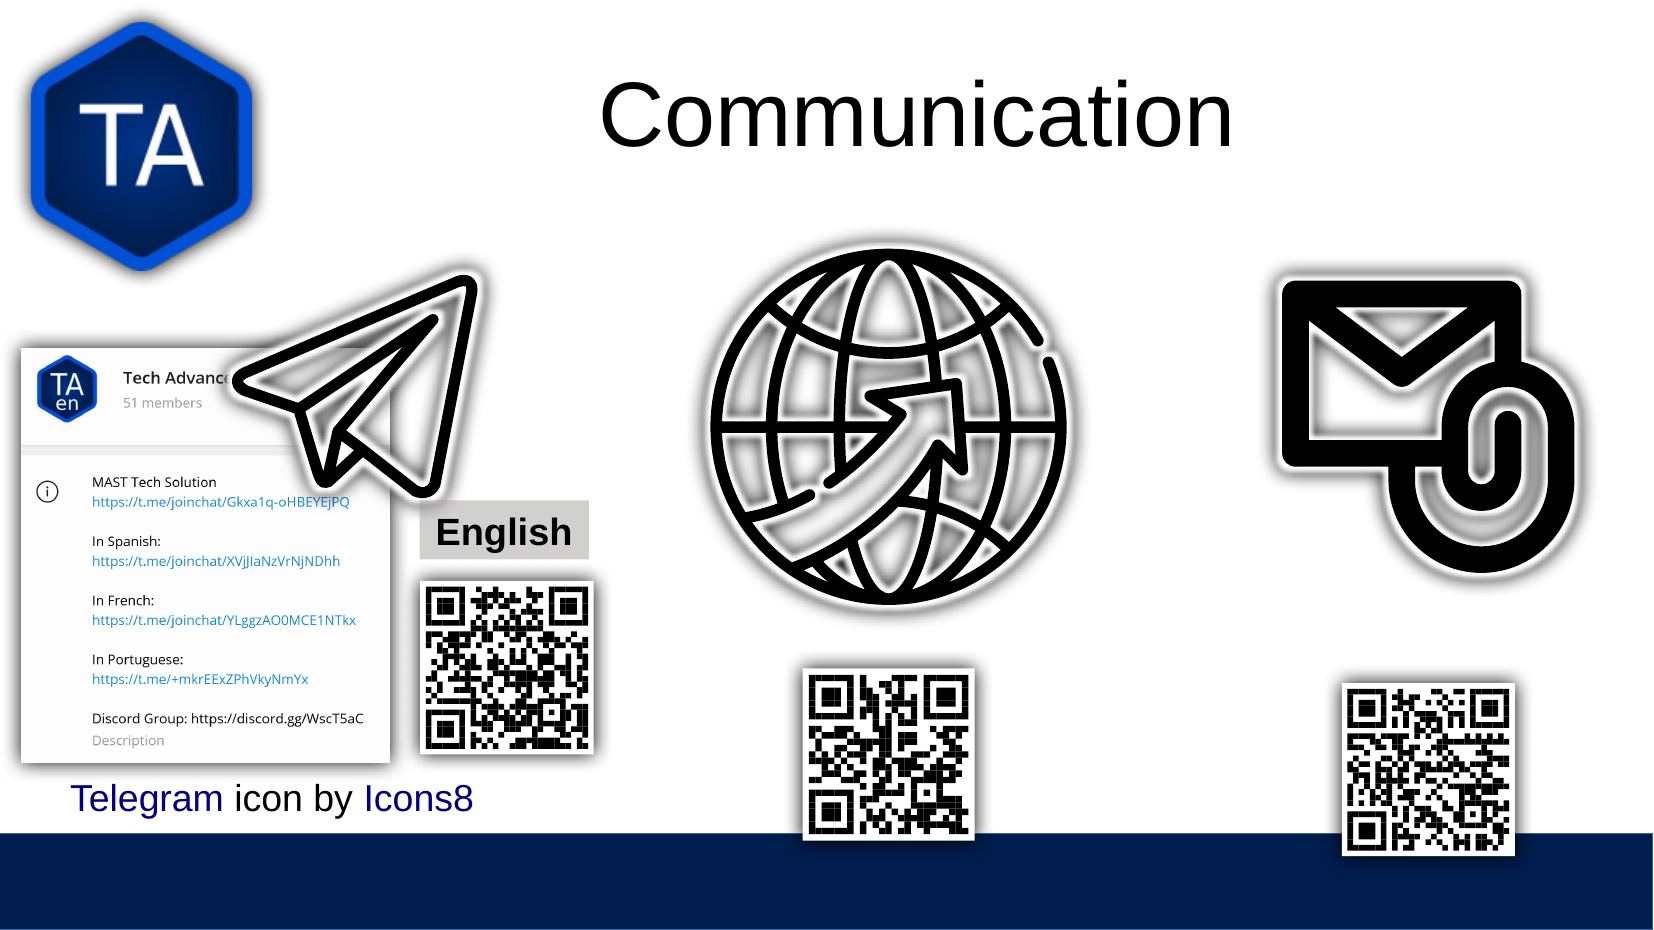

# Communication
English
Telegram icon by Icons8